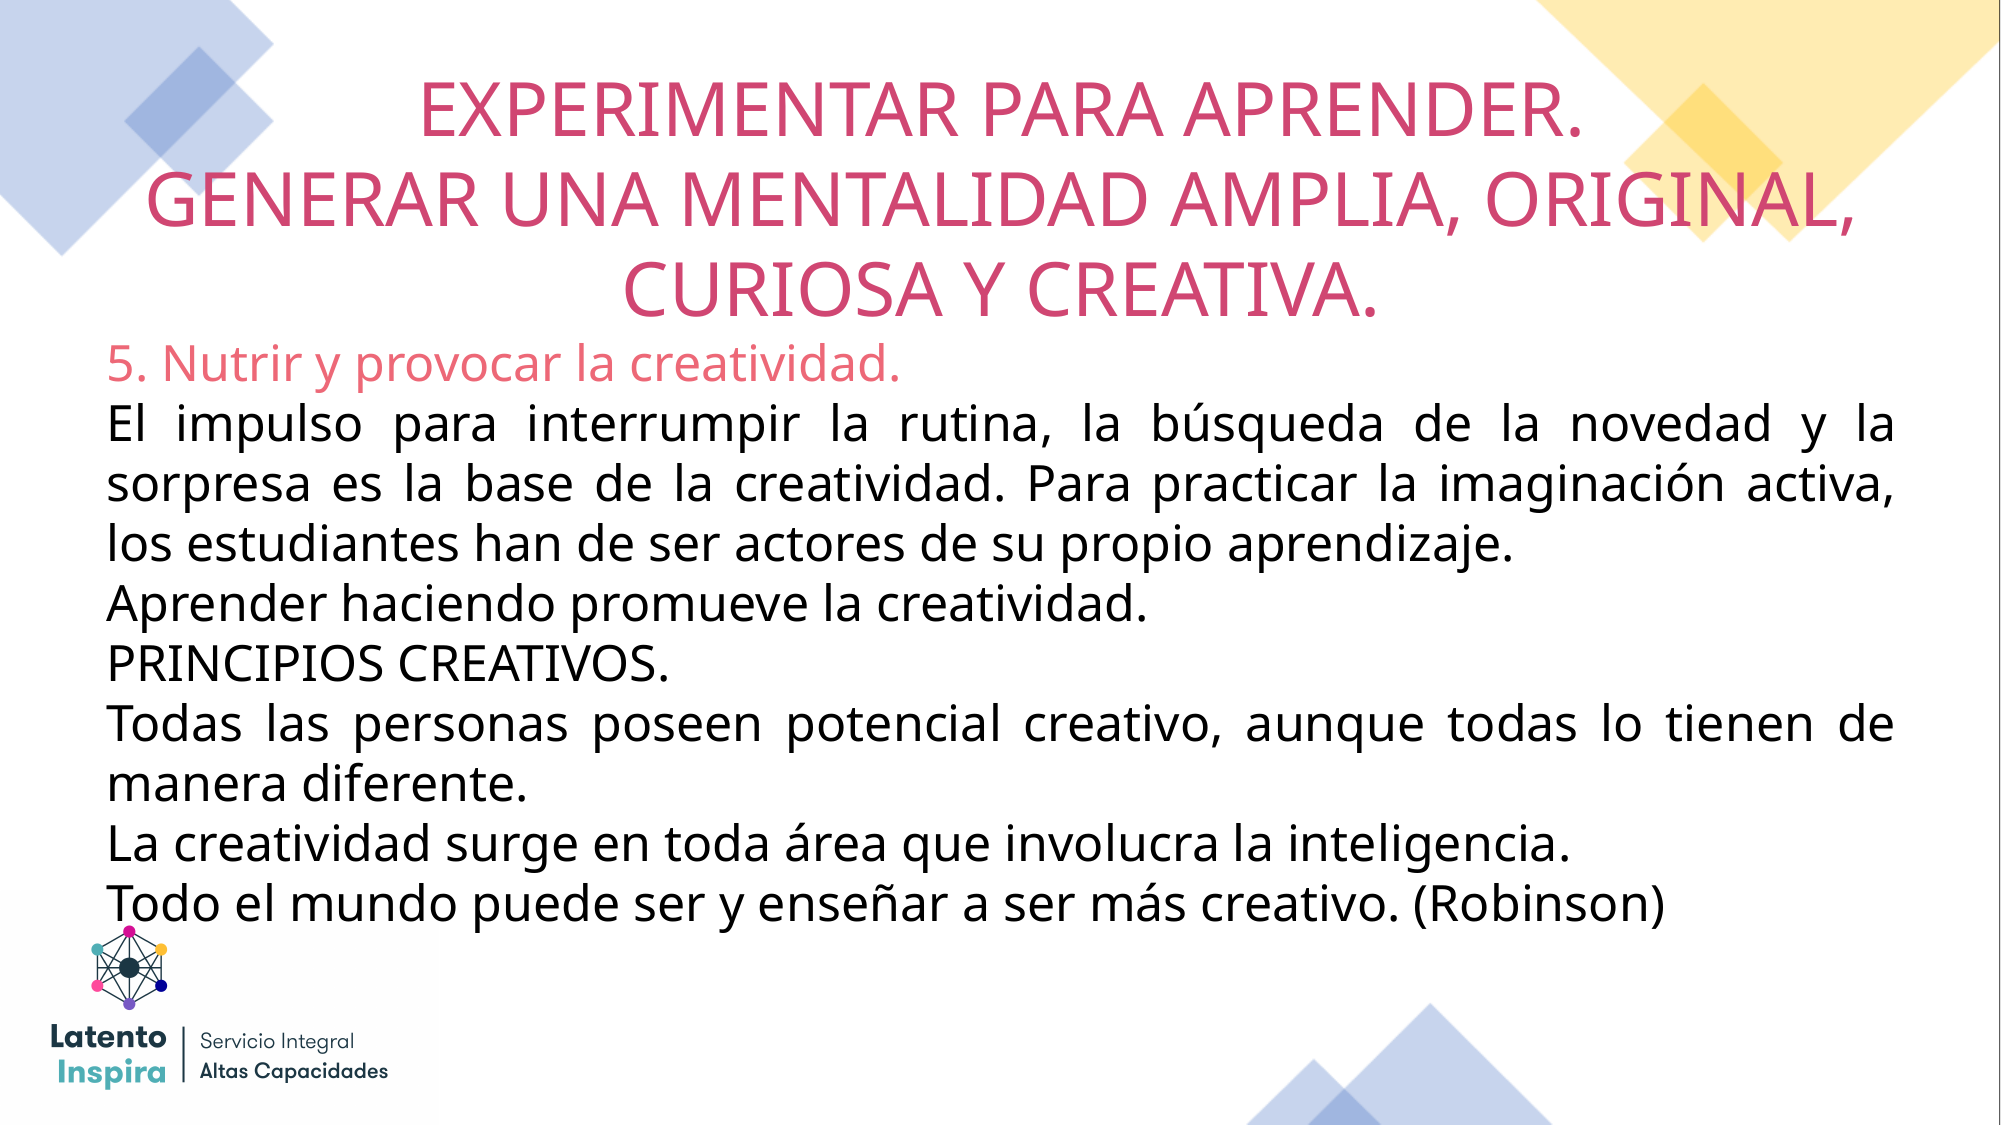

EXPERIMENTAR PARA APRENDER.
GENERAR UNA MENTALIDAD AMPLIA, ORIGINAL, CURIOSA Y CREATIVA.
5. Nutrir y provocar la creatividad.
El impulso para interrumpir la rutina, la búsqueda de la novedad y la sorpresa es la base de la creatividad. Para practicar la imaginación activa, los estudiantes han de ser actores de su propio aprendizaje.
Aprender haciendo promueve la creatividad.
PRINCIPIOS CREATIVOS.
Todas las personas poseen potencial creativo, aunque todas lo tienen de manera diferente.
La creatividad surge en toda área que involucra la inteligencia.
Todo el mundo puede ser y enseñar a ser más creativo. (Robinson)